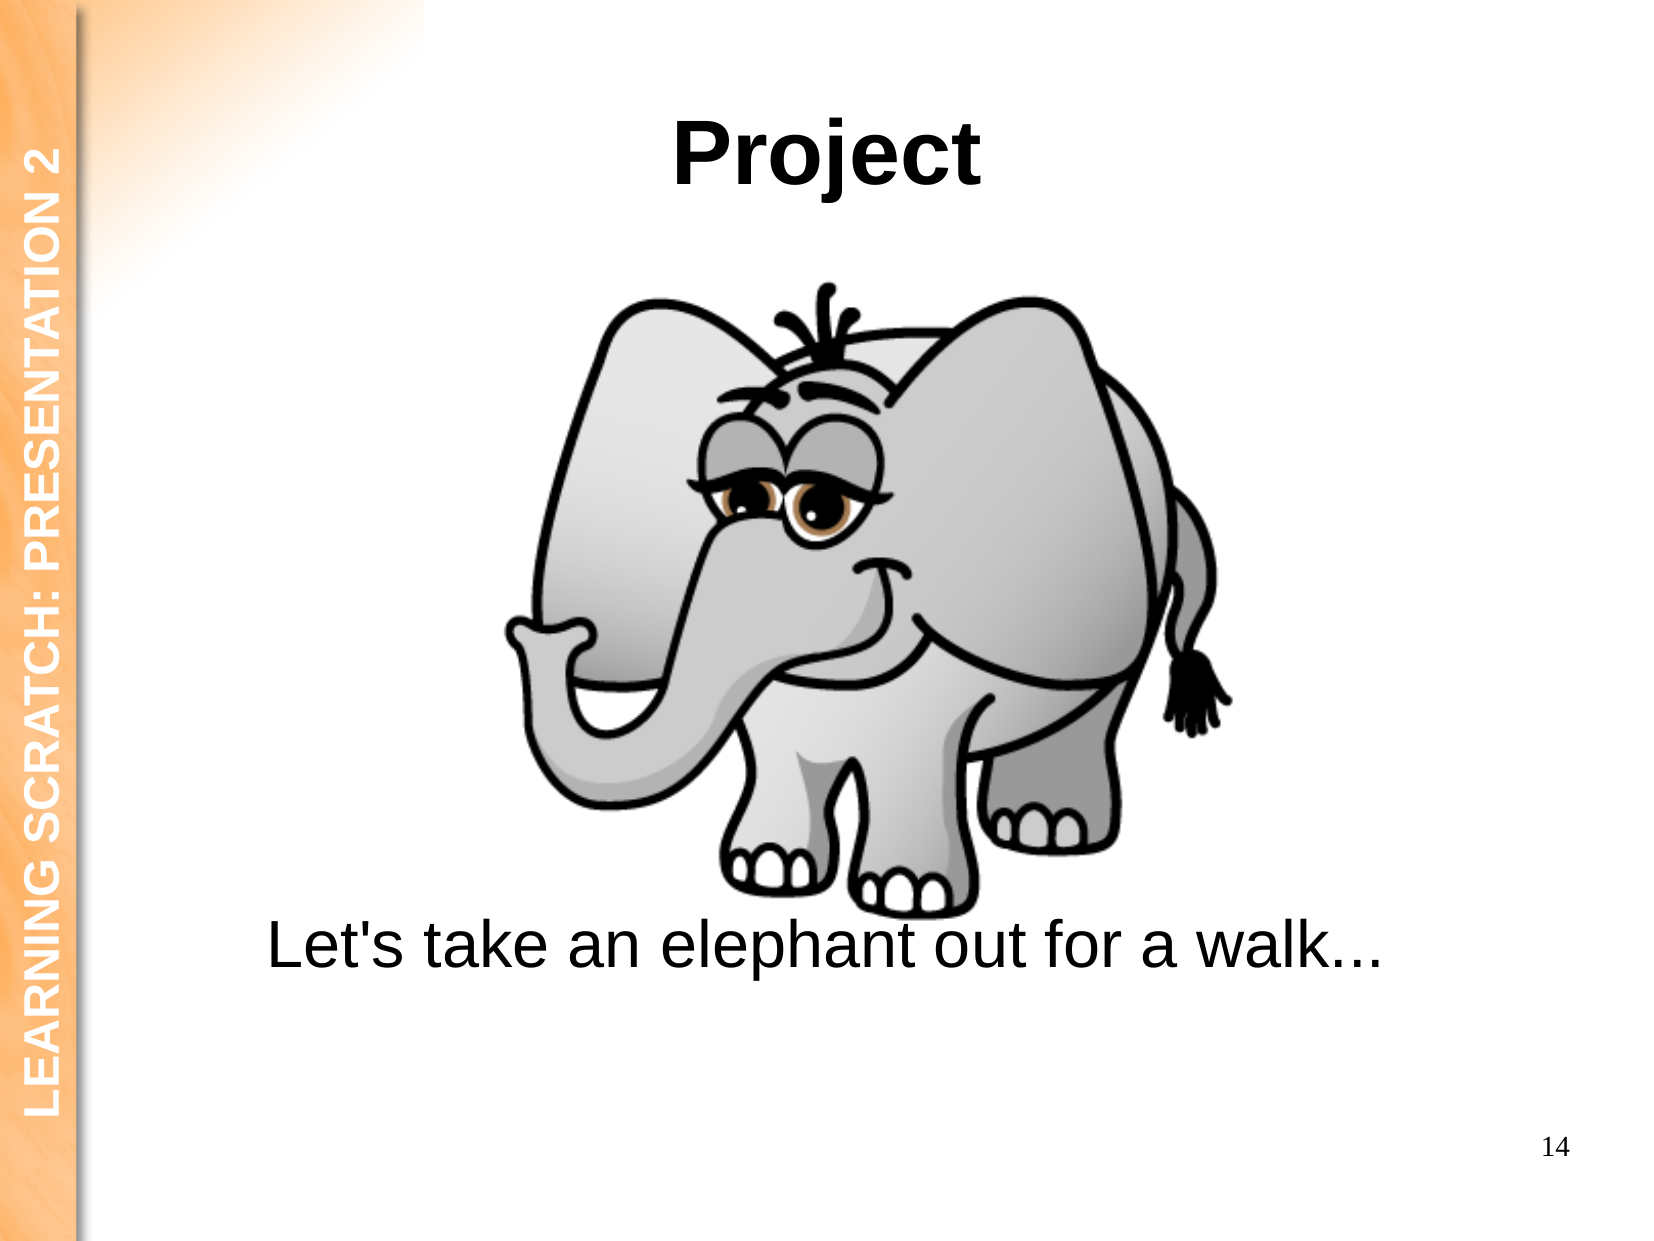

# Project
Let's take an elephant out for a walk...
14